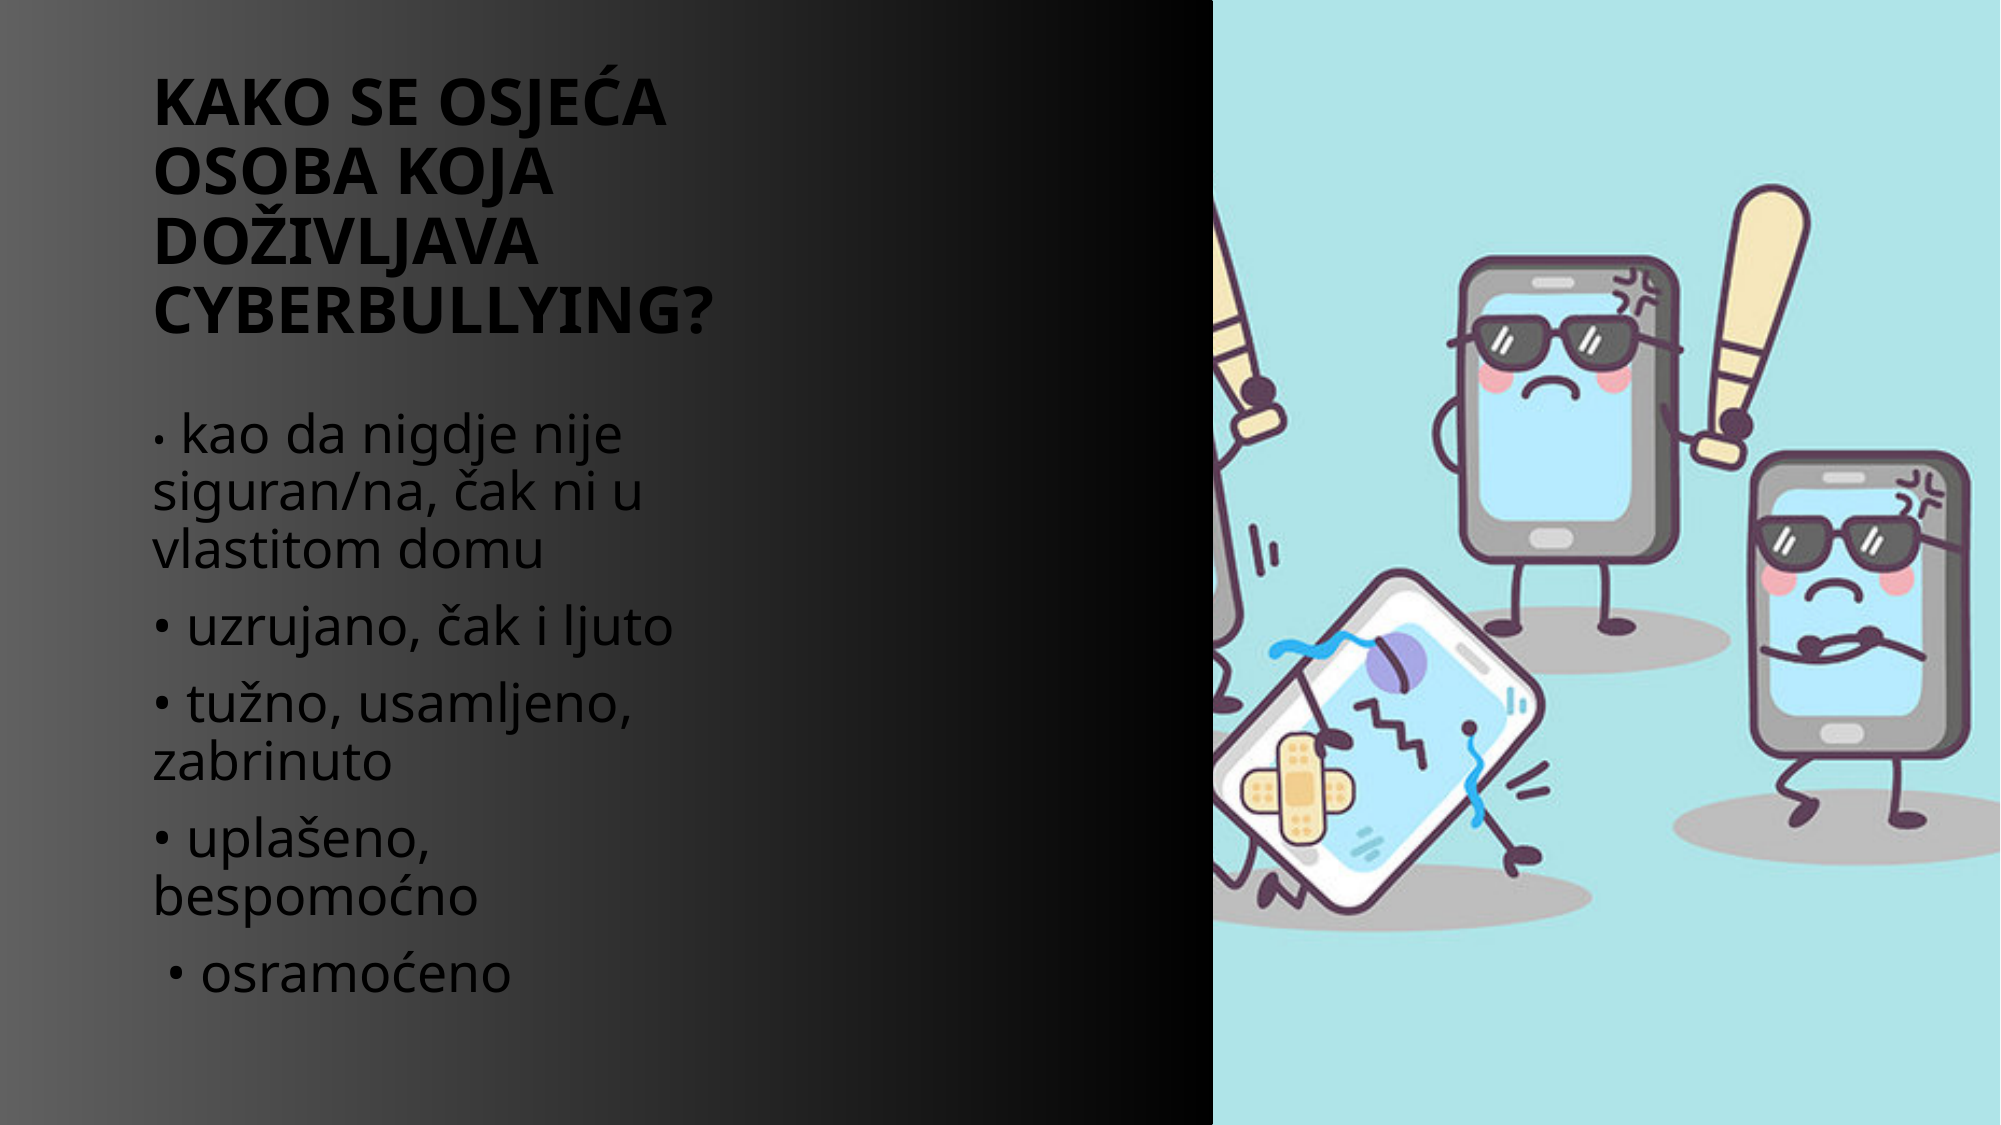

# KAKO SE OSJEĆA OSOBA KOJA DOŽIVLJAVA CYBERBULLYING?
• kao da nigdje nije siguran/na, čak ni u vlastitom domu
• uzrujano, čak i ljuto
• tužno, usamljeno, zabrinuto
• uplašeno, bespomoćno
 • osramoćeno